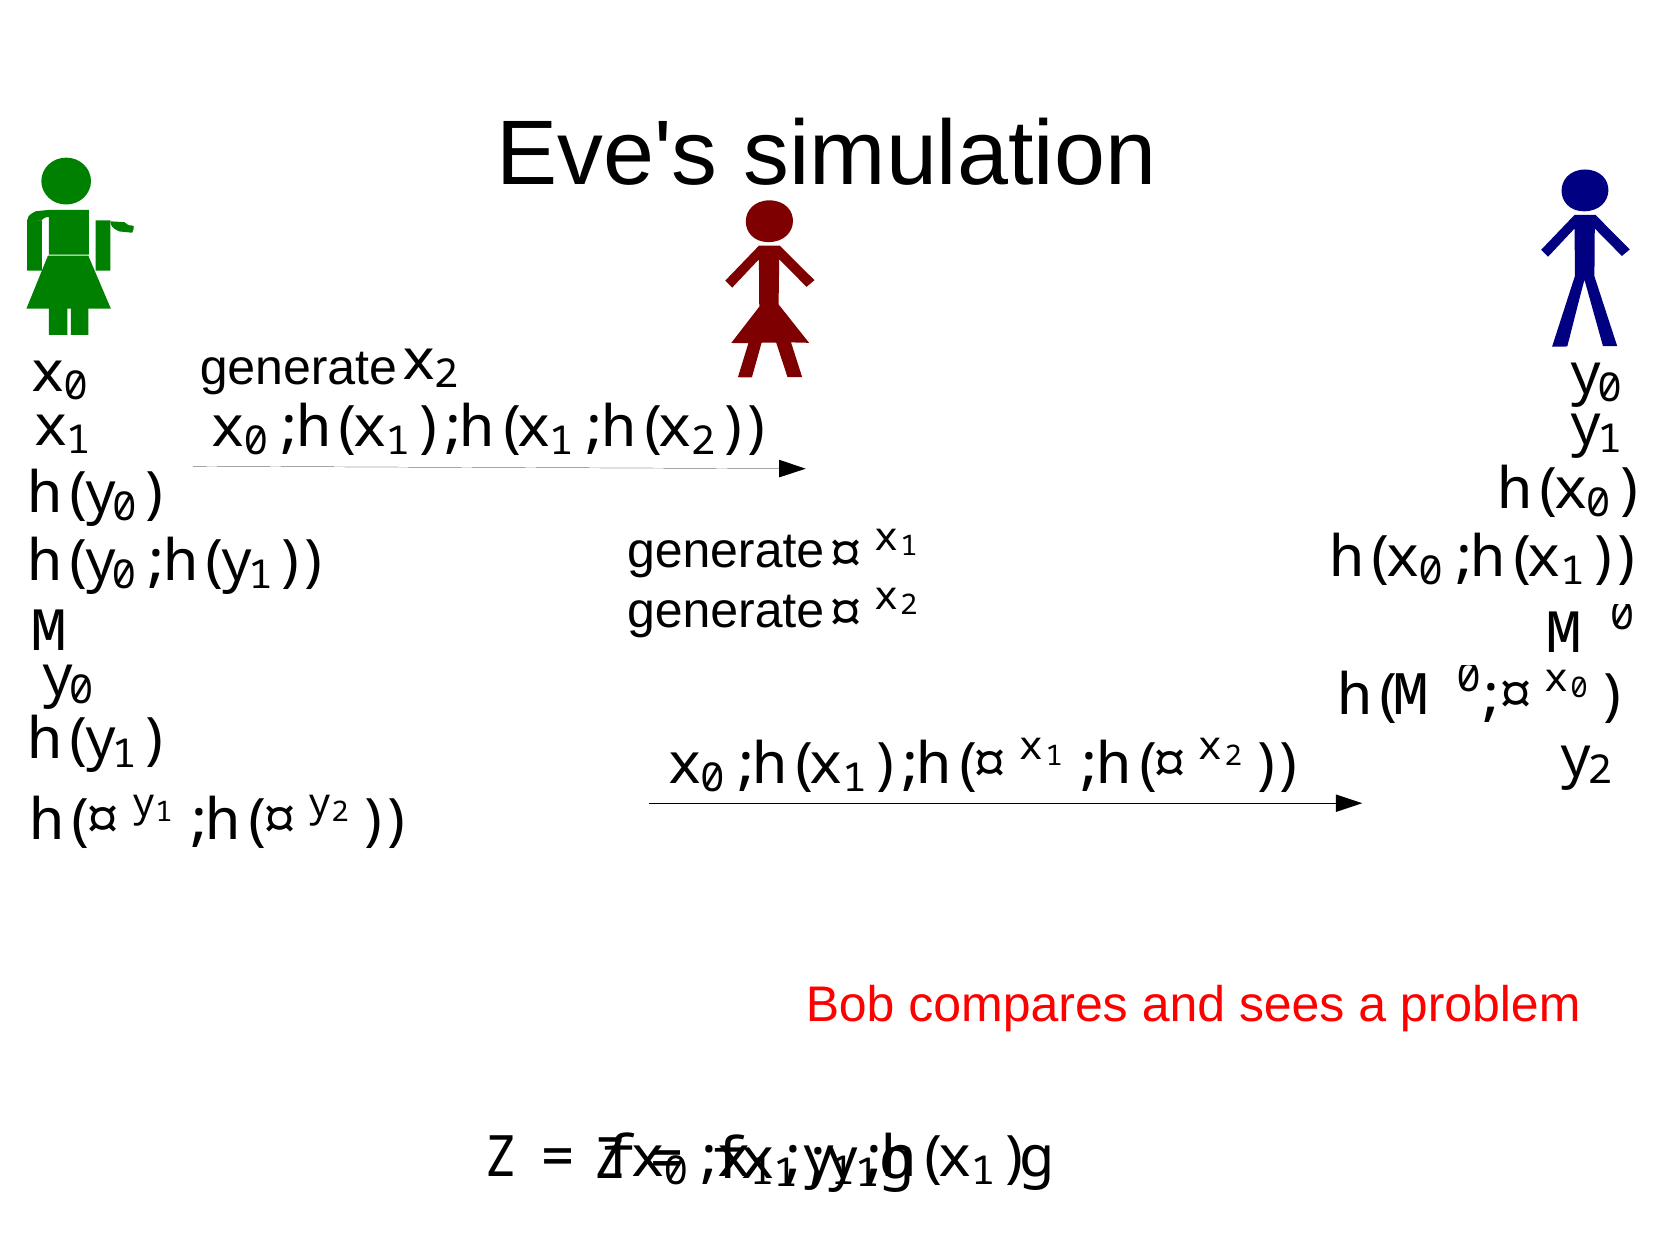

# Eve's simulation
generate
generate
generate
Bob compares and sees a problem